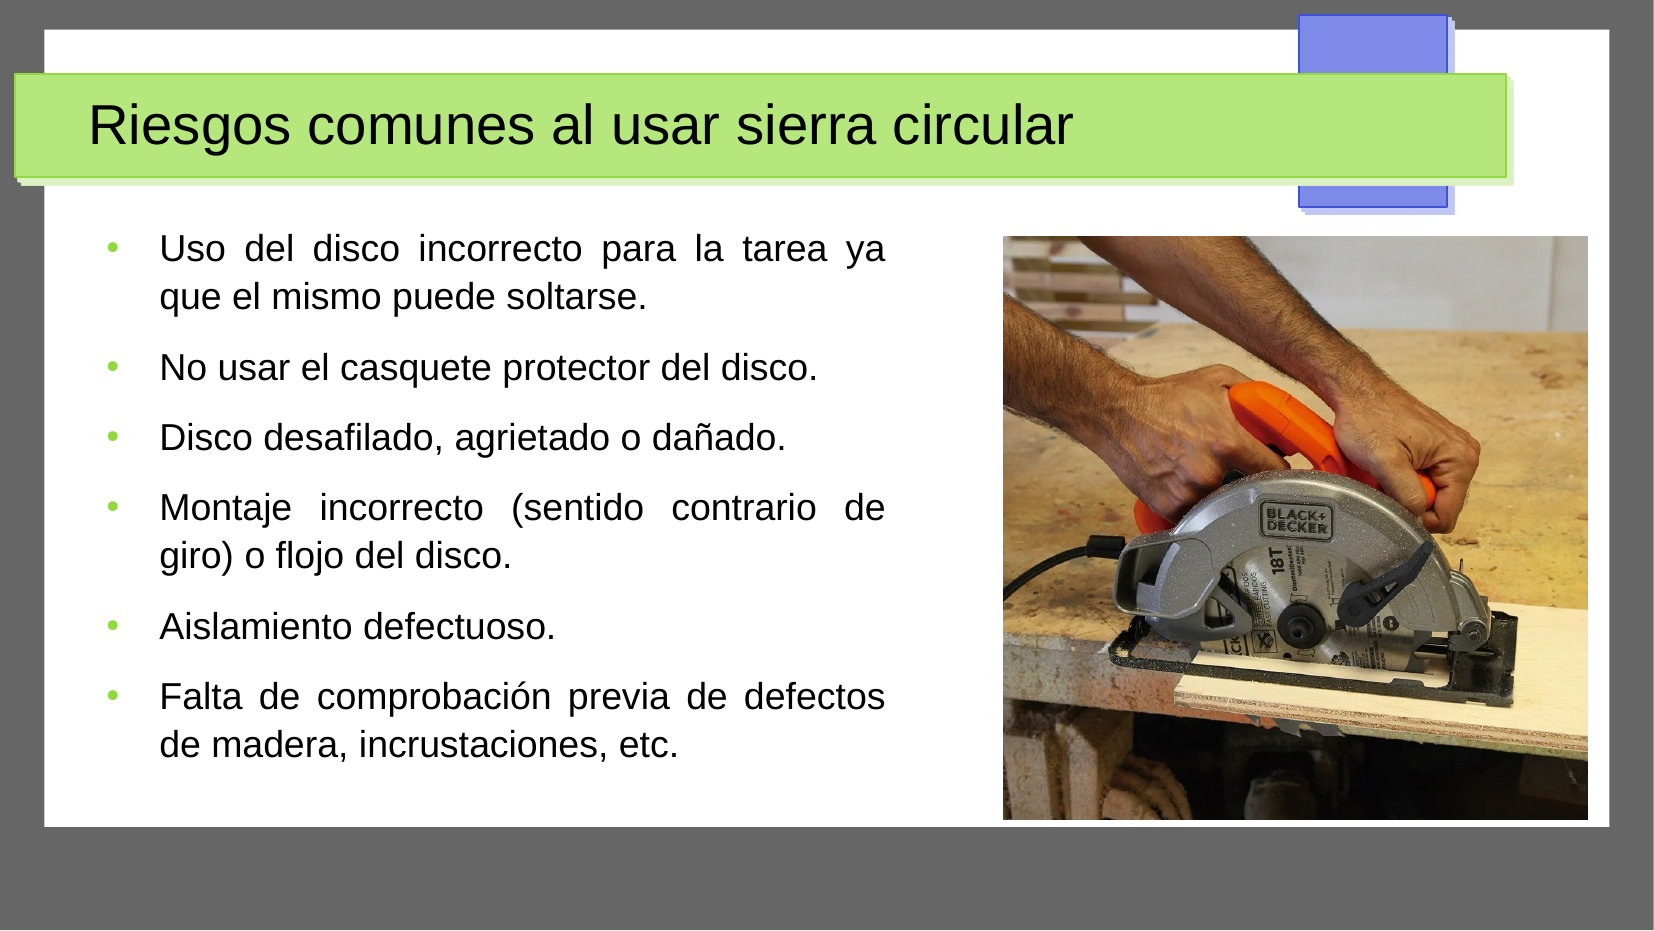

# Riesgos comunes al usar sierra circular
Uso del disco incorrecto para la tarea ya que el mismo puede soltarse.
No usar el casquete protector del disco.
Disco desafilado, agrietado o dañado.
Montaje incorrecto (sentido contrario de giro) o flojo del disco.
Aislamiento defectuoso.
Falta de comprobación previa de defectos de madera, incrustaciones, etc.